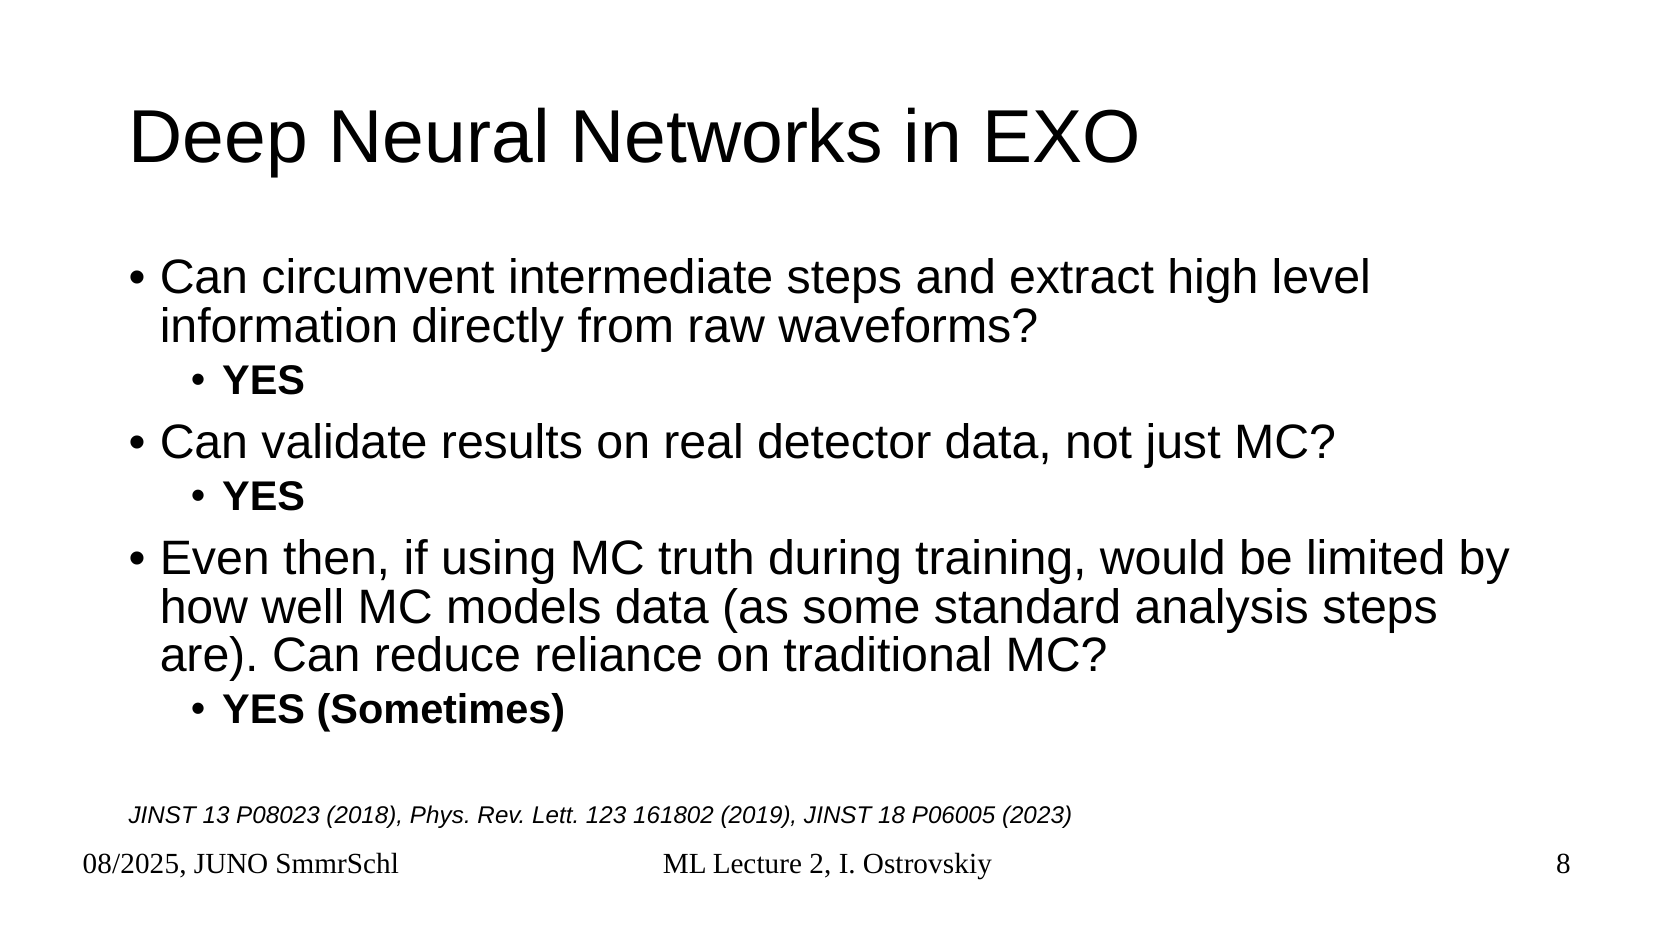

# Deep Neural Networks in EXO
Can circumvent intermediate steps and extract high level information directly from raw waveforms?
YES
Can validate results on real detector data, not just MC?
YES
Even then, if using MC truth during training, would be limited by how well MC models data (as some standard analysis steps are). Can reduce reliance on traditional MC?
YES (Sometimes)
JINST 13 P08023 (2018), Phys. Rev. Lett. 123 161802 (2019), JINST 18 P06005 (2023)
08/2025, JUNO SmmrSchl
ML Lecture 2, I. Ostrovskiy
8